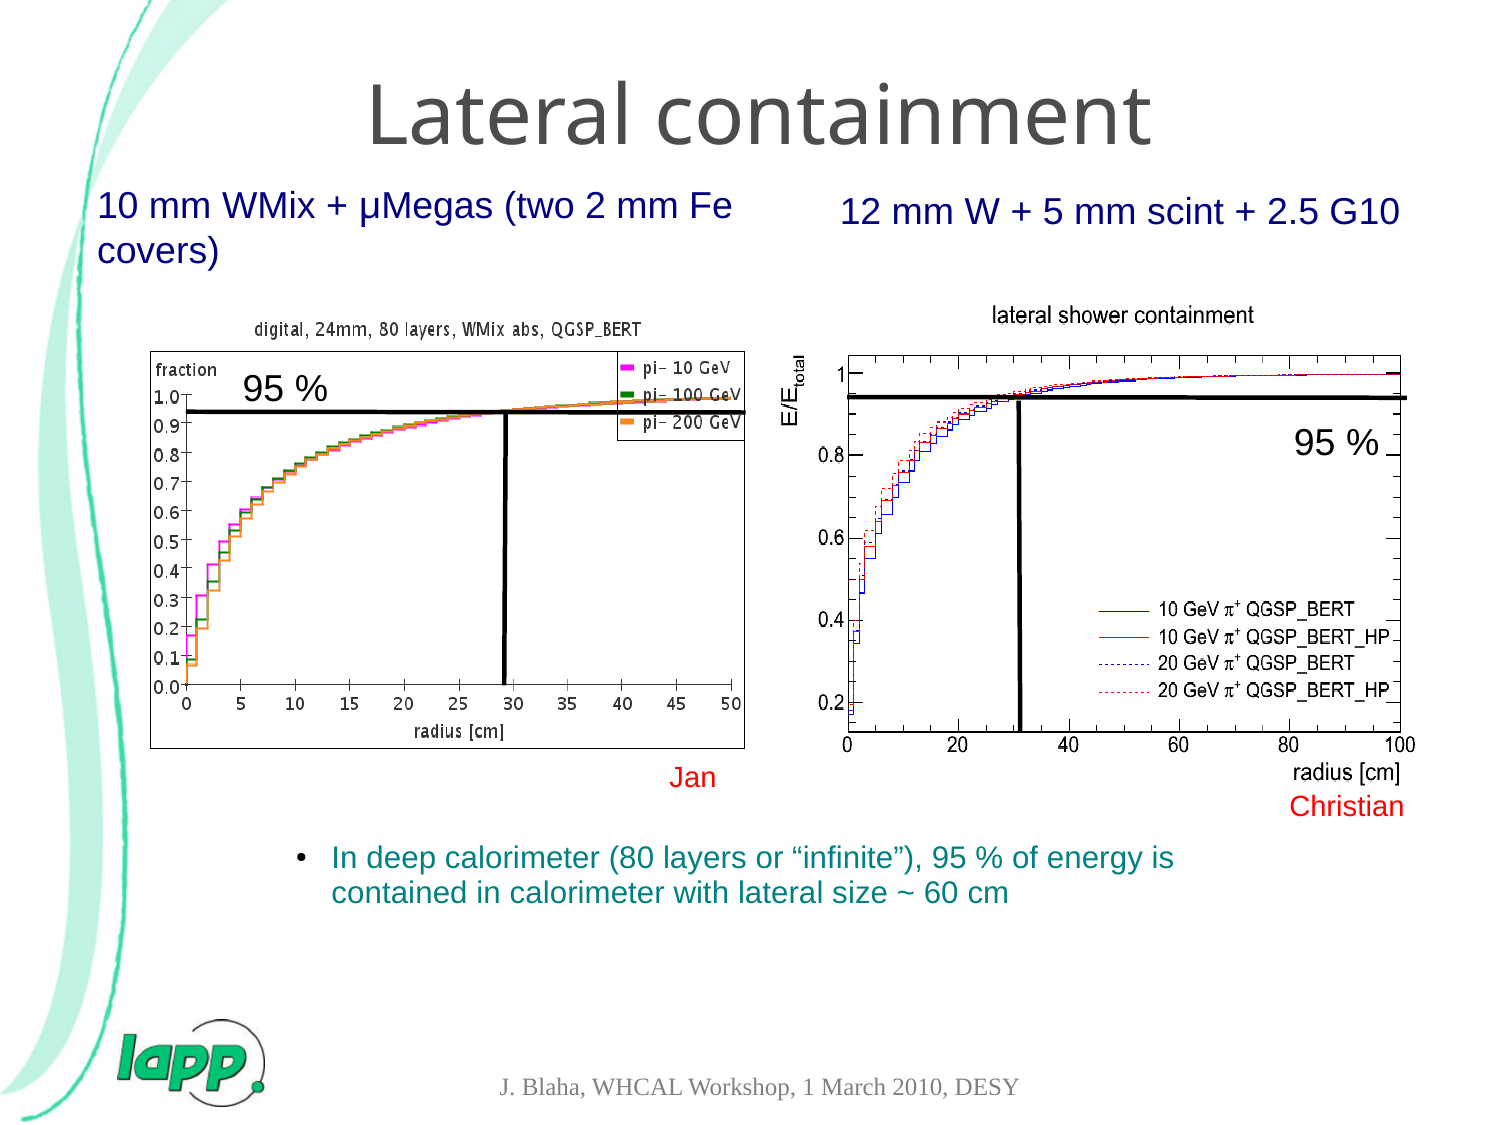

Lateral containment
#
10 mm WMix + µMegas (two 2 mm Fe covers)
12 mm W + 5 mm scint + 2.5 G10
95 %
95 %
Jan
Christian
In deep calorimeter (80 layers or “infinite”), 95 % of energy is contained in calorimeter with lateral size ~ 60 cm
J. Blaha, WHCAL Workshop, 1 March 2010, DESY